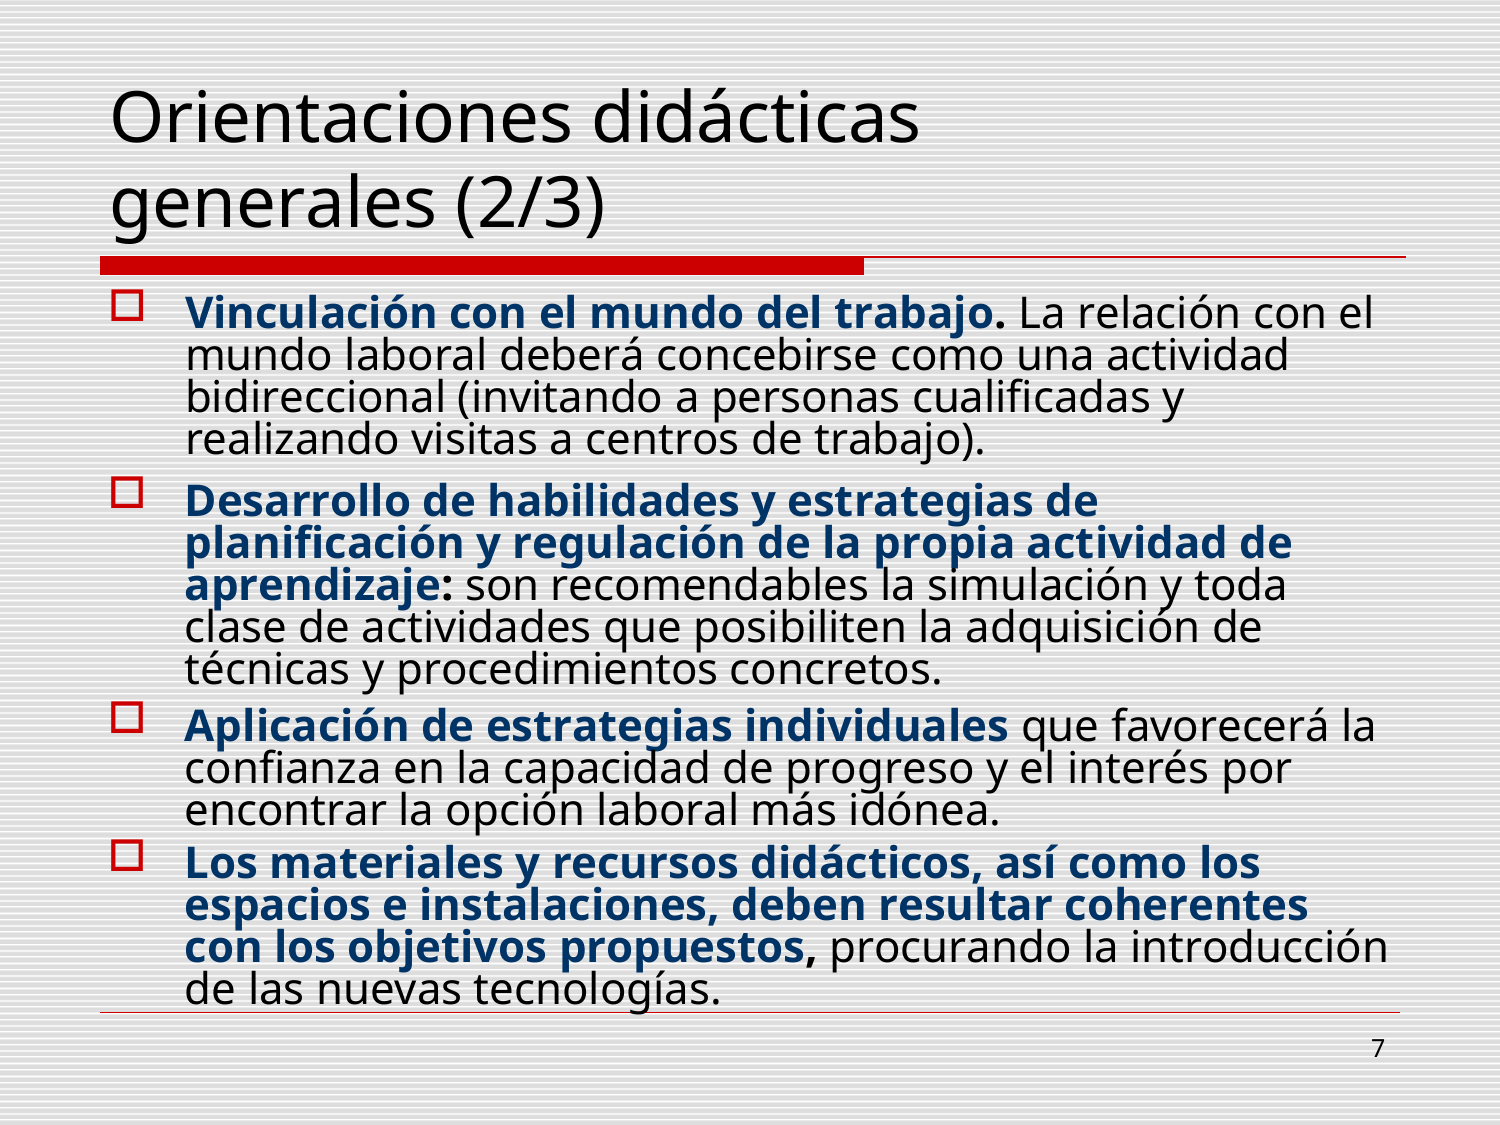

# Orientaciones didácticas generales (2/3)
Vinculación con el mundo del trabajo. La relación con el mundo laboral deberá concebirse como una actividad bidireccional (invitando a personas cualificadas y realizando visitas a centros de trabajo).
Desarrollo de habilidades y estrategias de planificación y regulación de la propia actividad de aprendizaje: son recomendables la simulación y toda clase de actividades que posibiliten la adquisición de técnicas y procedimientos concretos.
Aplicación de estrategias individuales que favorecerá la confianza en la capacidad de progreso y el interés por encontrar la opción laboral más idónea.
Los materiales y recursos didácticos, así como los espacios e instalaciones, deben resultar coherentes con los objetivos propuestos, procurando la introducción de las nuevas tecnologías.
6